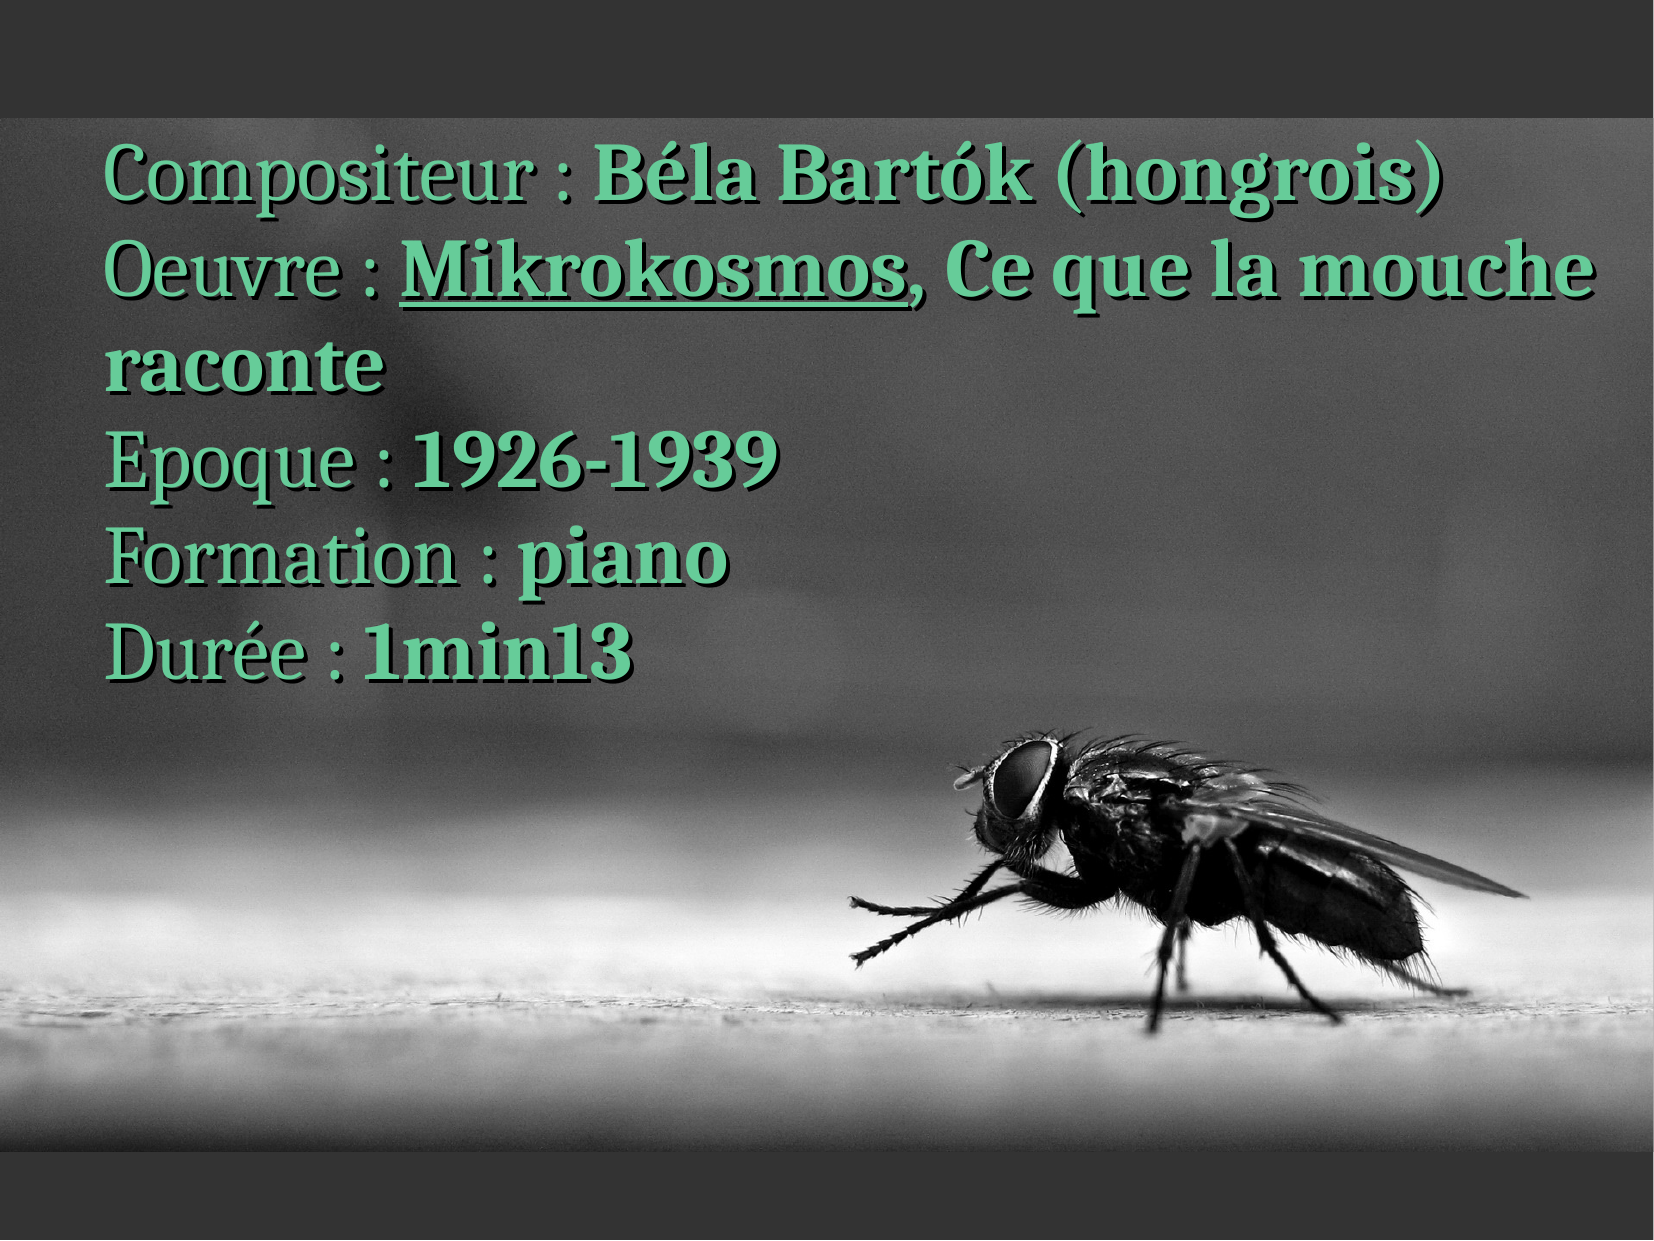

Compositeur : Béla Bartók (hongrois)
Oeuvre : Mikrokosmos, Ce que la mouche raconte
Epoque : 1926-1939
Formation : piano
Durée : 1min13